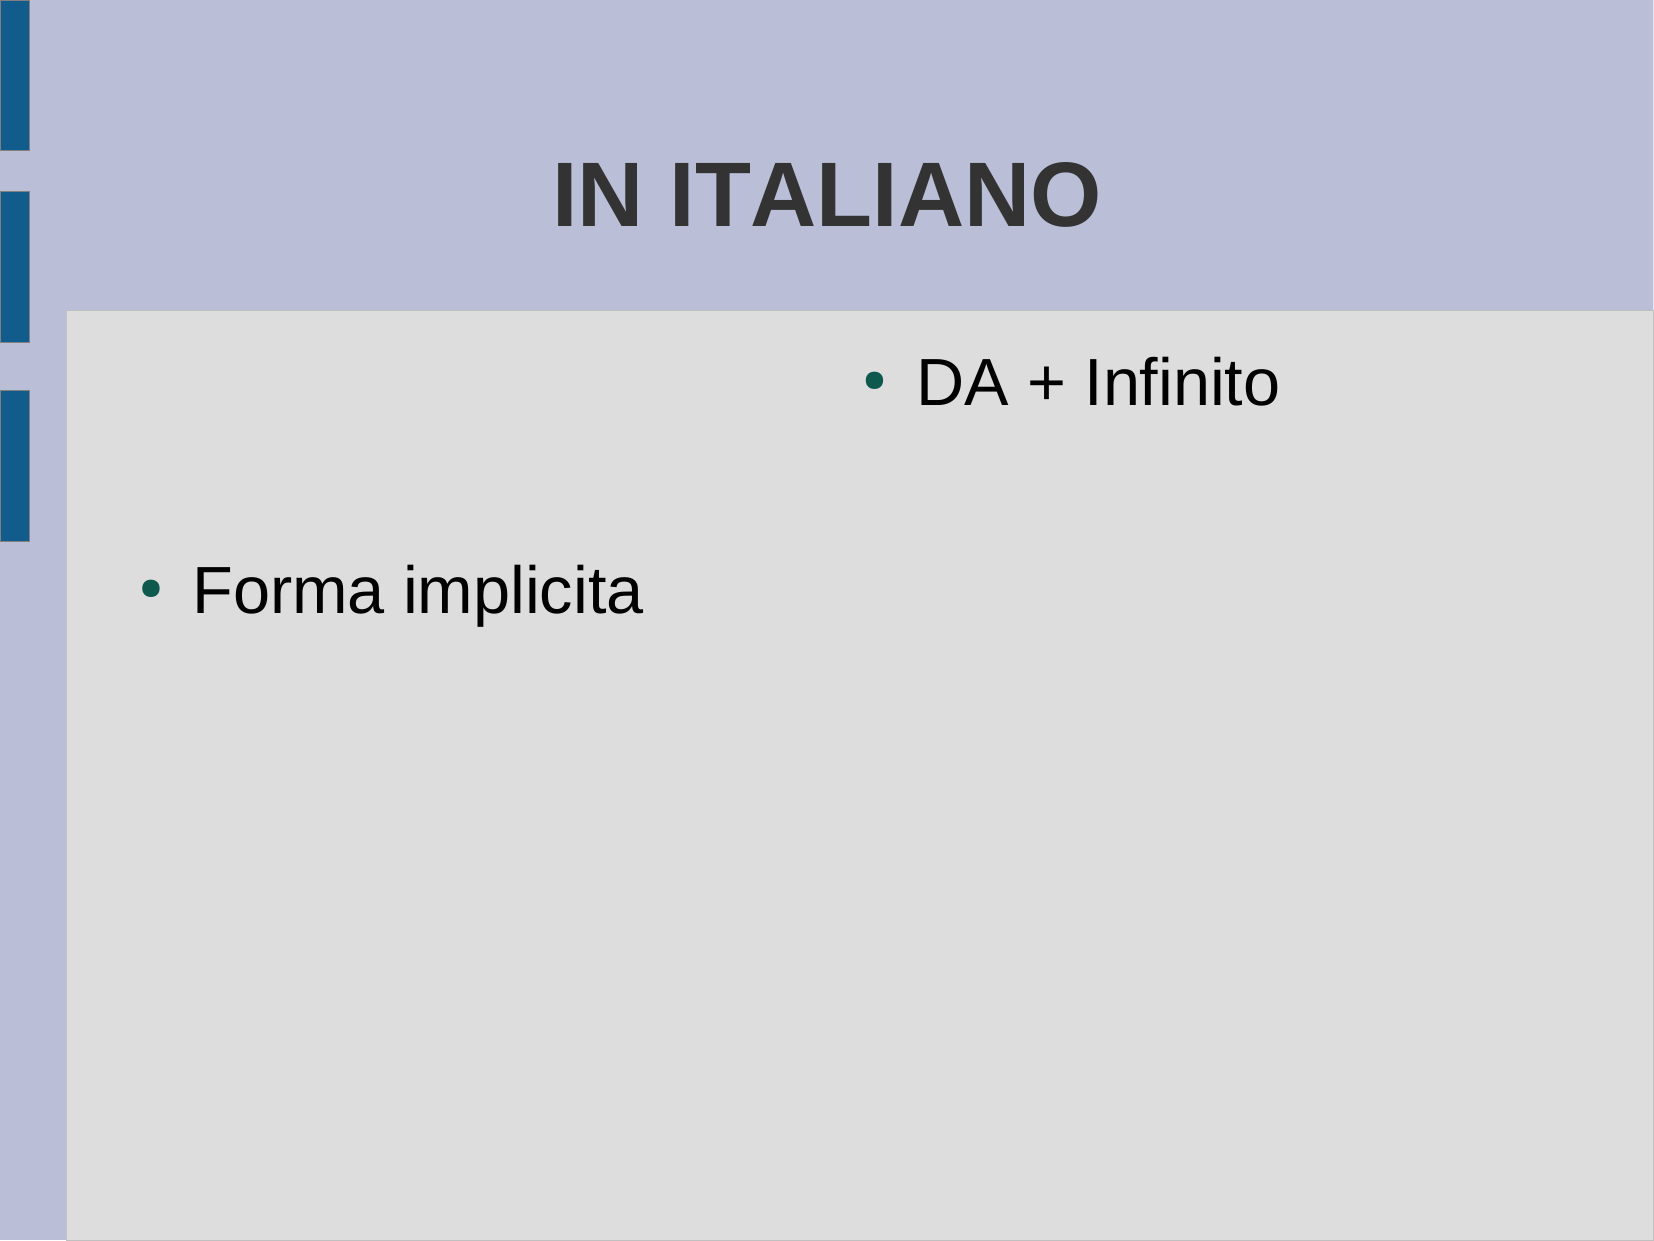

# IN ITALIANO
Forma implicita
DA + Infinito